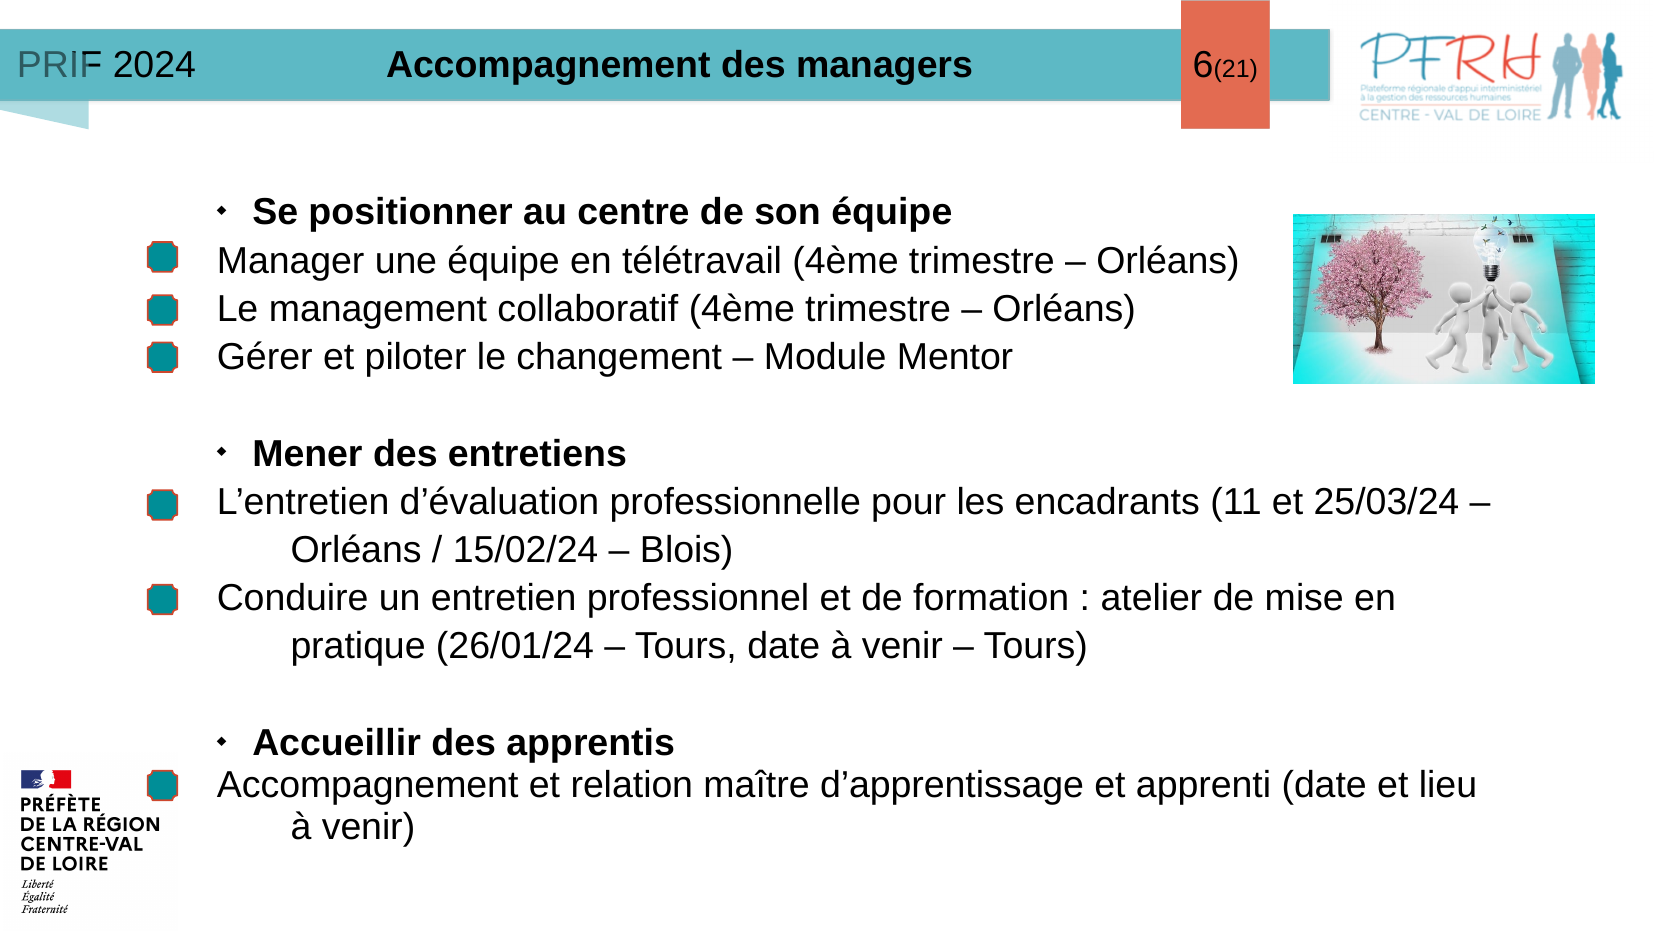

6(21)
PRIF 2024			Accompagnement des managers
Se positionner au centre de son équipe
Manager une équipe en télétravail (4ème trimestre – Orléans)
Le management collaboratif (4ème trimestre – Orléans)
Gérer et piloter le changement – Module Mentor
Mener des entretiens
L’entretien d’évaluation professionnelle pour les encadrants (11 et 25/03/24 –
	Orléans / 15/02/24 – Blois)
Conduire un entretien professionnel et de formation : atelier de mise en
	pratique (26/01/24 – Tours, date à venir – Tours)
Accueillir des apprentis
Accompagnement et relation maître d’apprentissage et apprenti (date et lieu
	à venir)